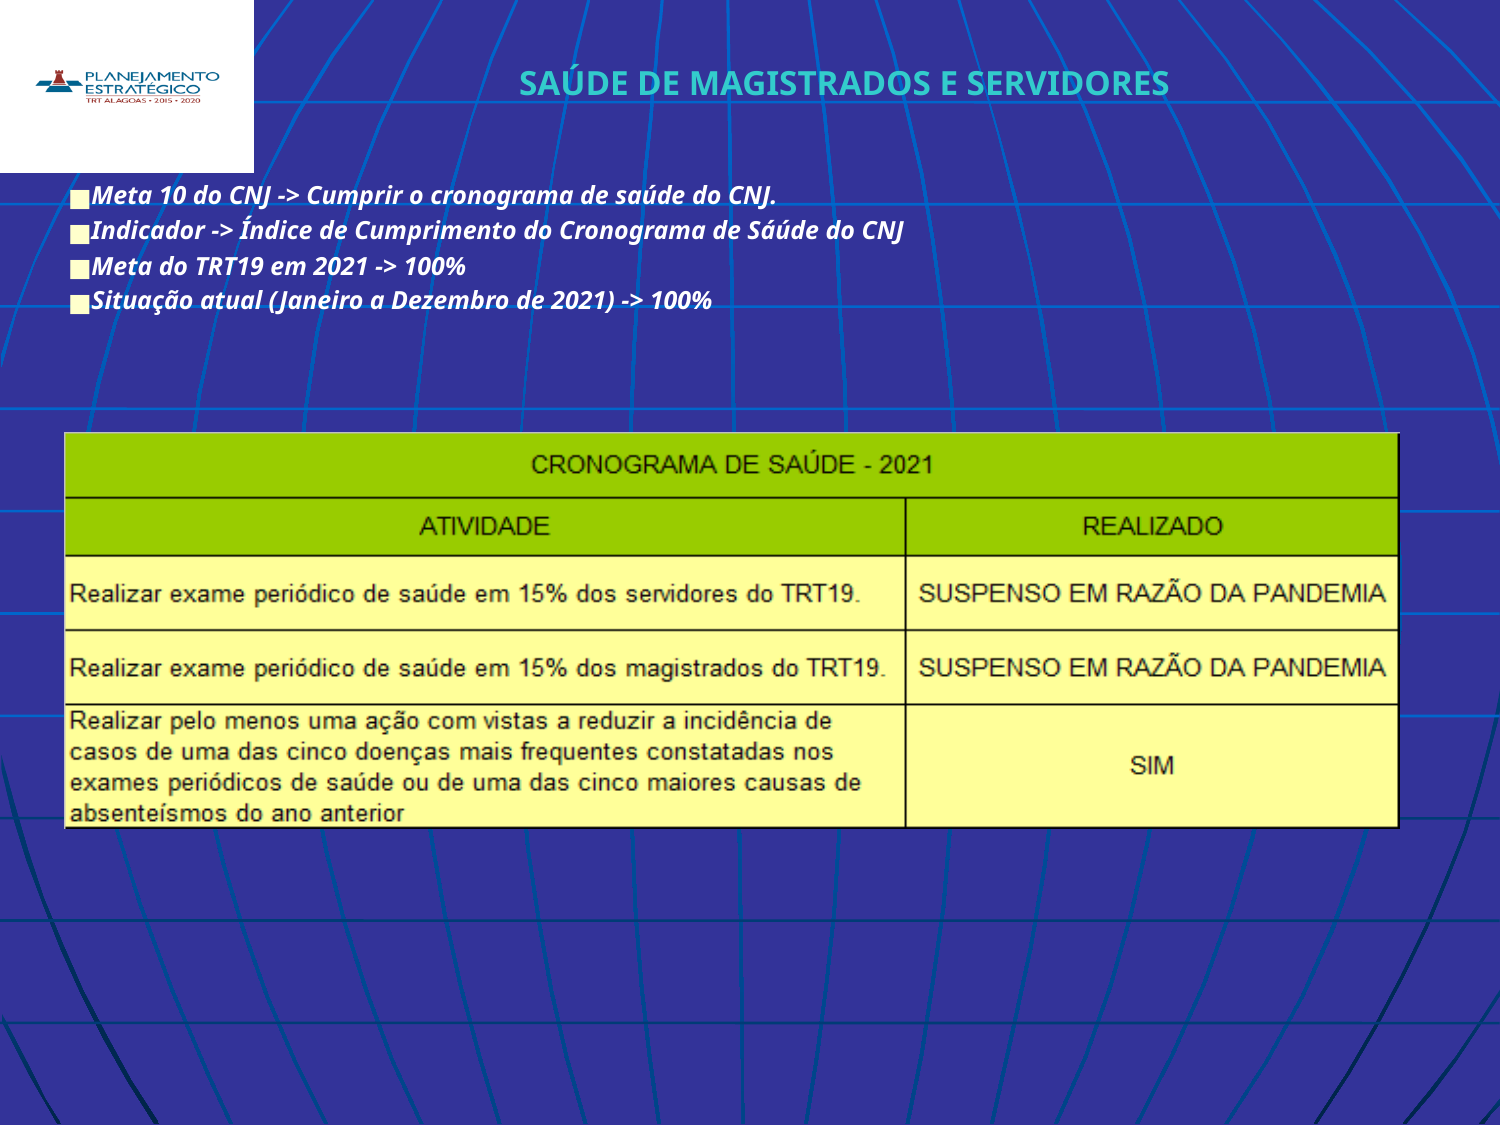

SAÚDE DE MAGISTRADOS E SERVIDORES
Meta 10 do CNJ -> Cumprir o cronograma de saúde do CNJ.
Indicador -> Índice de Cumprimento do Cronograma de Sáúde do CNJ
Meta do TRT19 em 2021 -> 100%
Situação atual (Janeiro a Dezembro de 2021) -> 100%